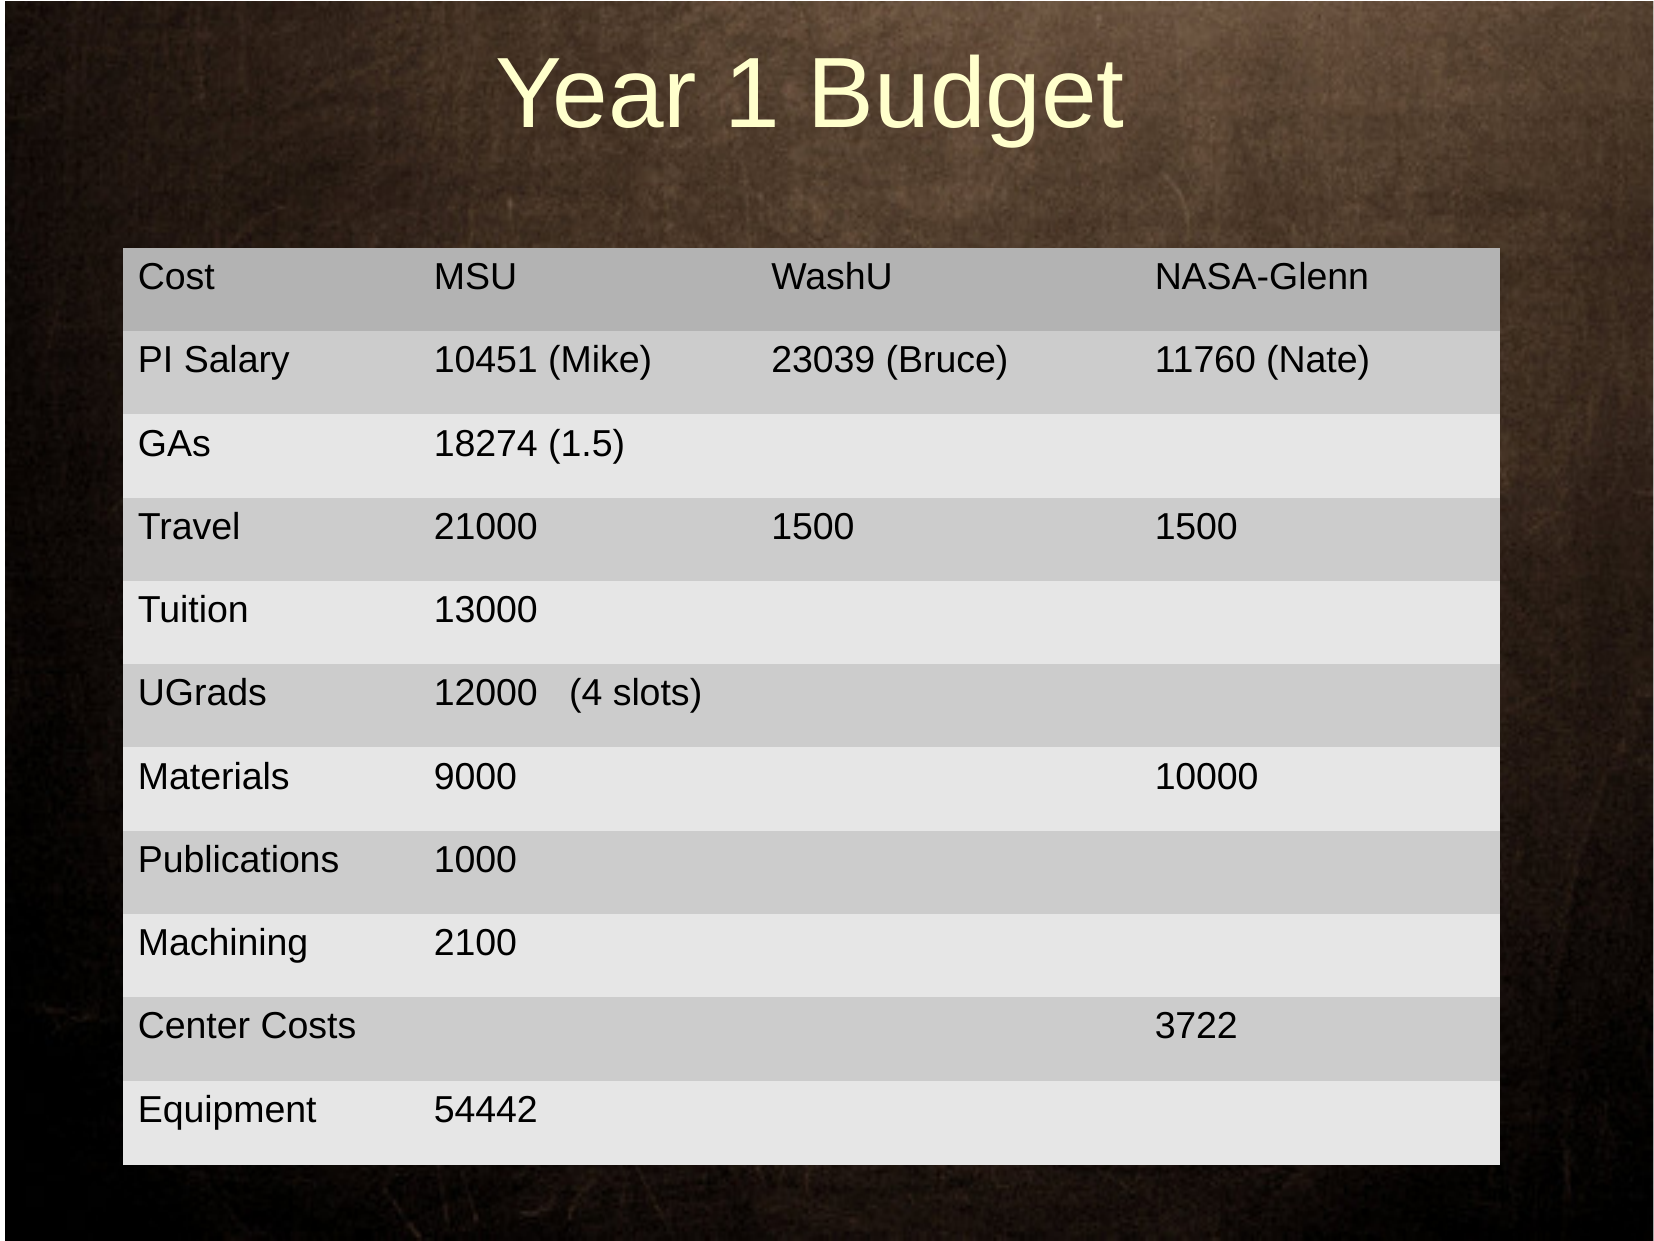

Year 1 Budget
| Cost | MSU | | WashU | | NASA-Glenn | | |
| --- | --- | --- | --- | --- | --- | --- | --- |
| PI Salary | 10451 (Mike) | | 23039 (Bruce) | | 11760 (Nate) | | |
| GAs | 18274 (1.5) | | | | | | |
| Travel | 21000 | | 1500 | | 1500 | | |
| Tuition | 13000 | | | | | | |
| UGrads | 12000 (4 slots) | | | | | | |
| Materials | 9000 | | | | 10000 | | |
| Publications | 1000 | | | | | | |
| Machining | 2100 | | | | | | |
| Center Costs | | | | | 3722 | | |
| Equipment | 54442 | | | | | | |